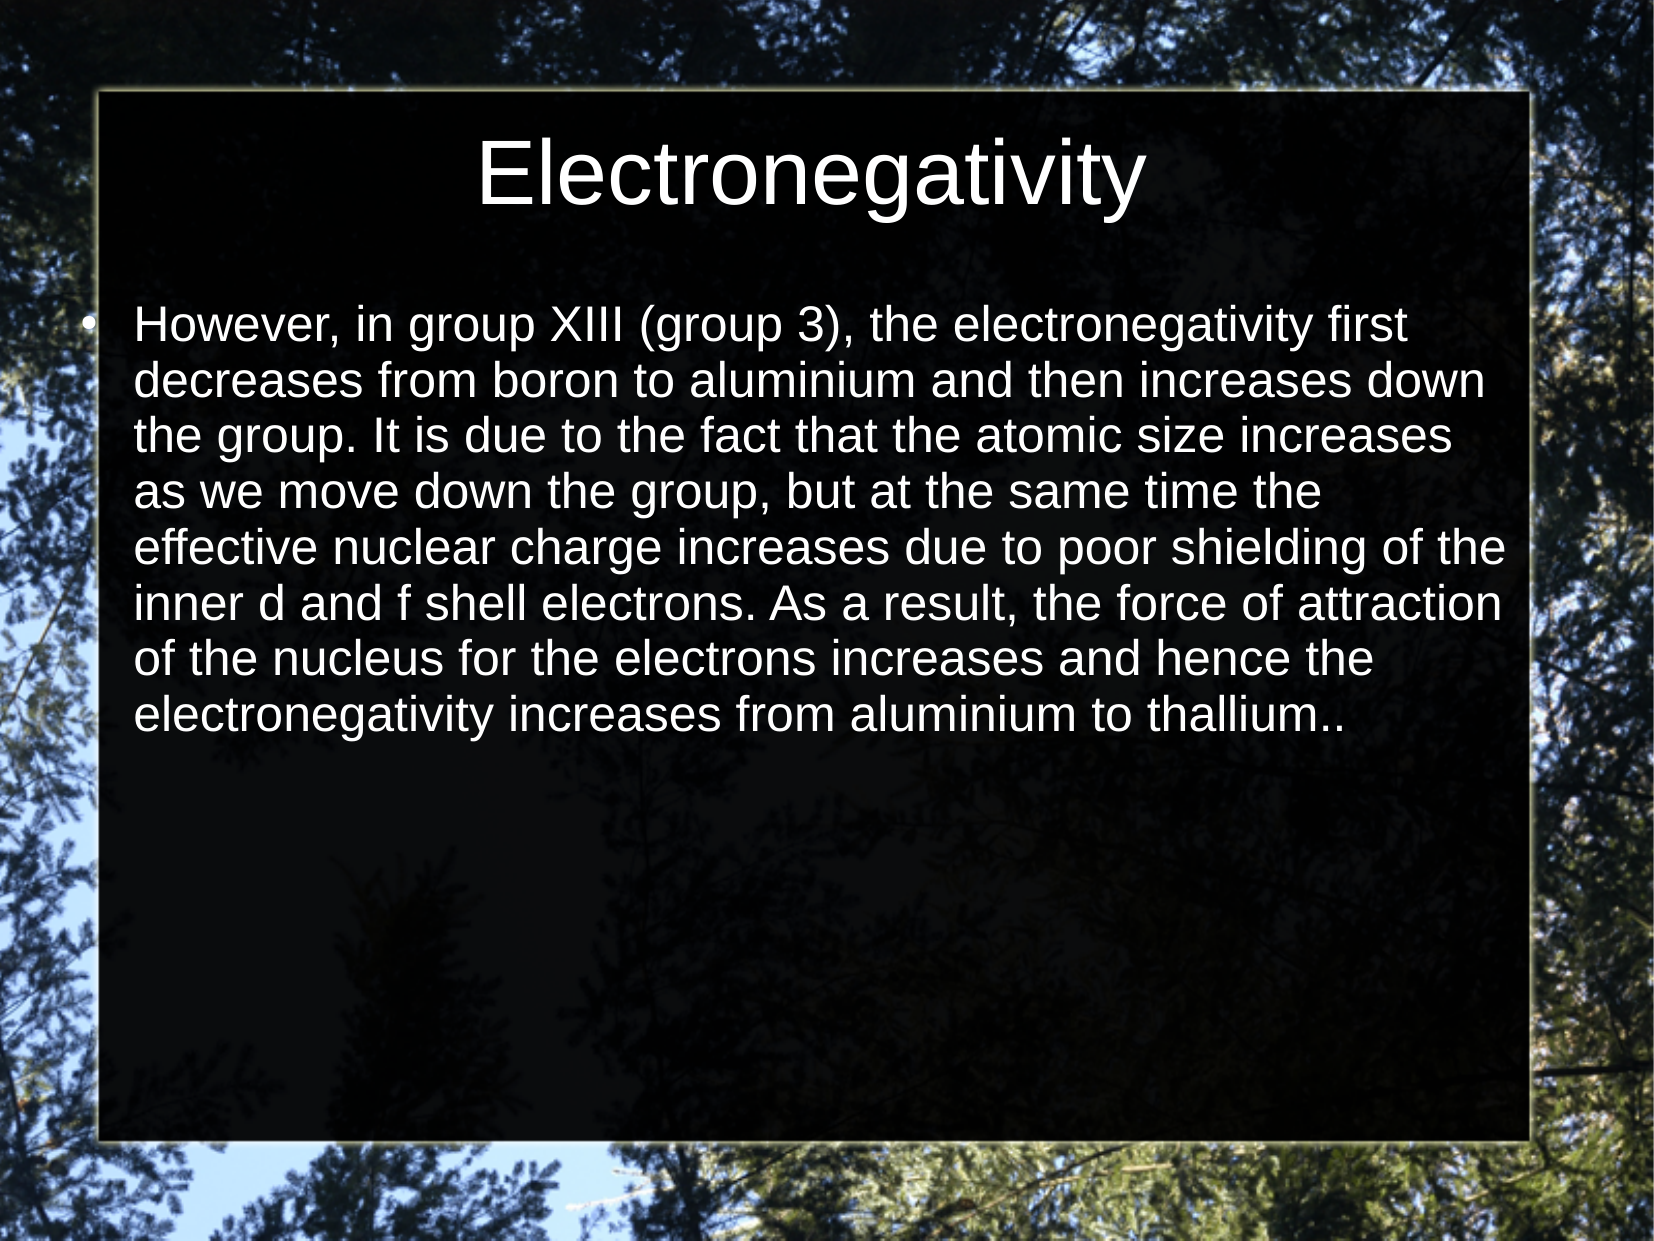

# Electronegativity
However, in group XIII (group 3), the electronegativity first decreases from boron to aluminium and then increases down the group. It is due to the fact that the atomic size increases as we move down the group, but at the same time the effective nuclear charge increases due to poor shielding of the inner d and f shell electrons. As a result, the force of attraction of the nucleus for the electrons increases and hence the electronegativity increases from aluminium to thallium..